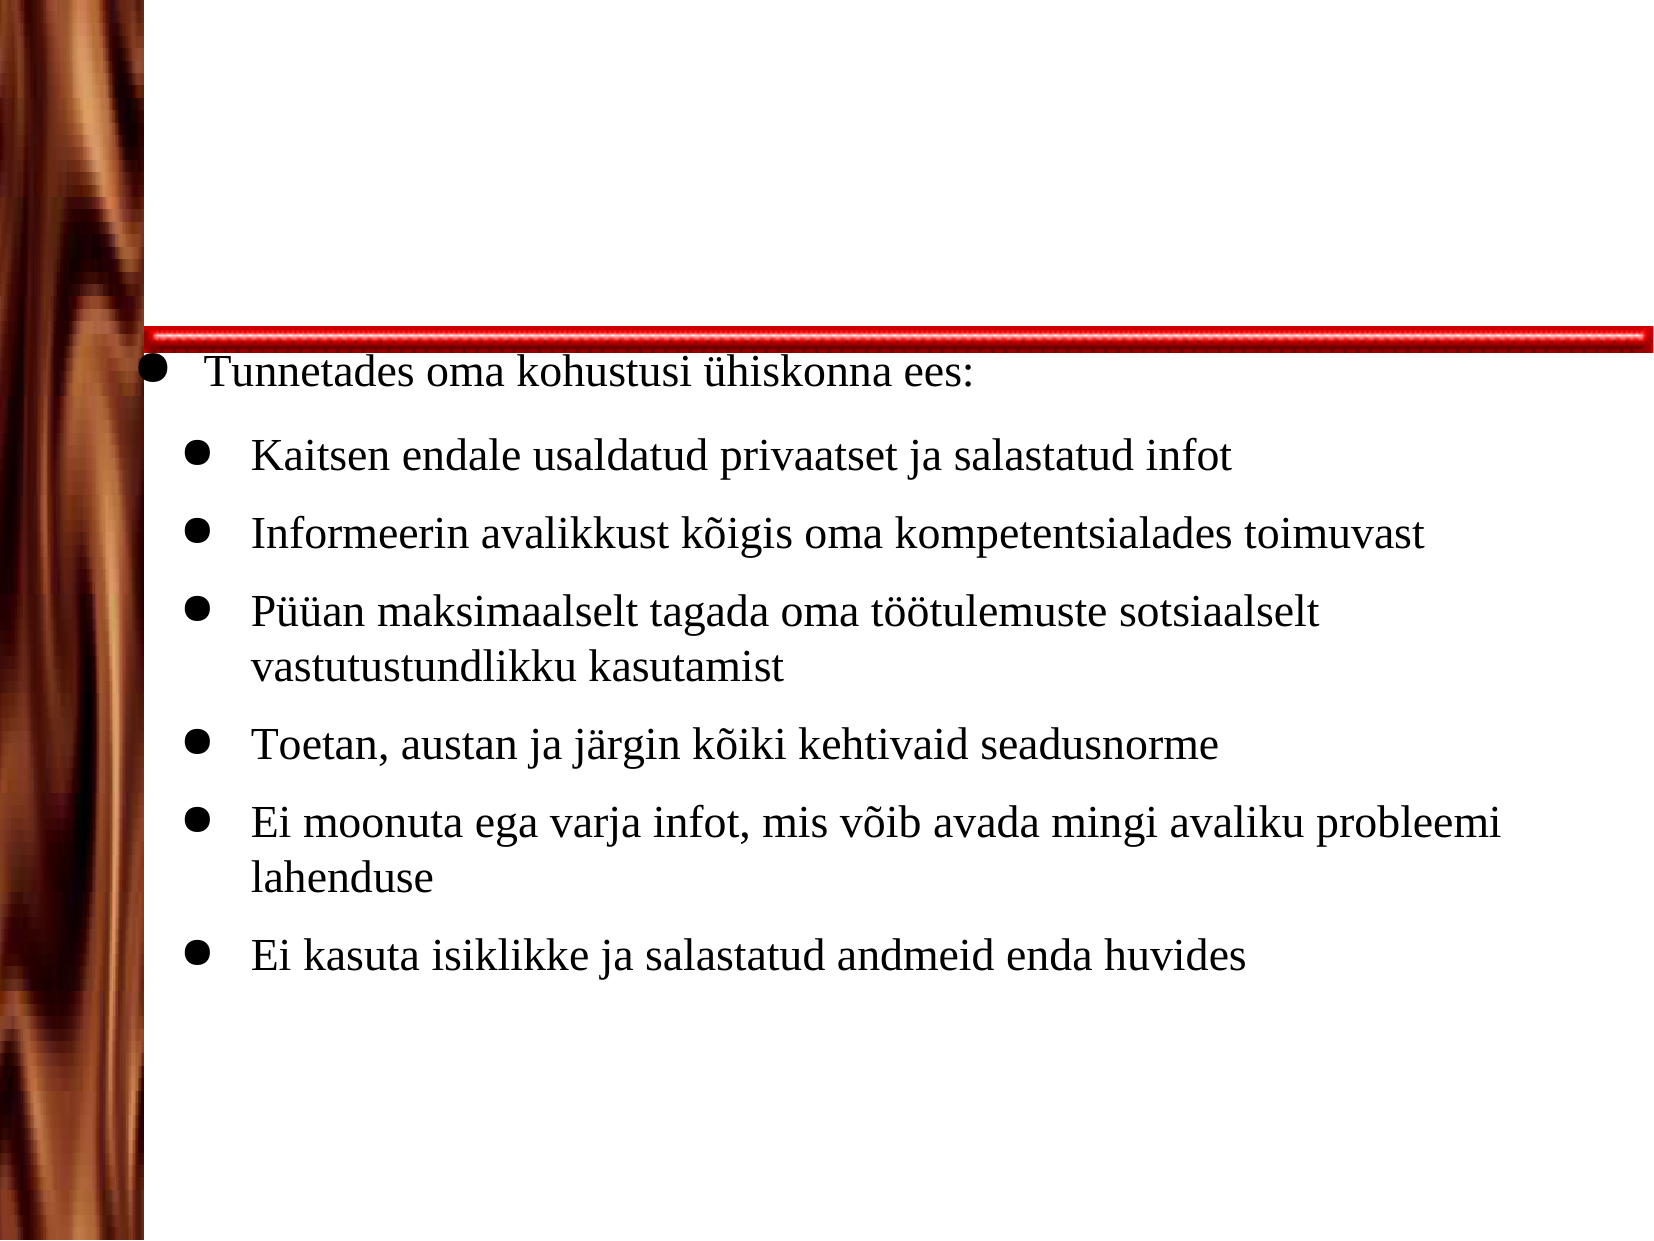

#
Tunnetades oma kohustusi ühiskonna ees:
Kaitsen endale usaldatud privaatset ja salastatud infot
Informeerin avalikkust kõigis oma kompetentsialades toimuvast
Püüan maksimaalselt tagada oma töötulemuste sotsiaalselt vastutustundlikku kasutamist
Toetan, austan ja järgin kõiki kehtivaid seadusnorme
Ei moonuta ega varja infot, mis võib avada mingi avaliku probleemi lahenduse
Ei kasuta isiklikke ja salastatud andmeid enda huvides